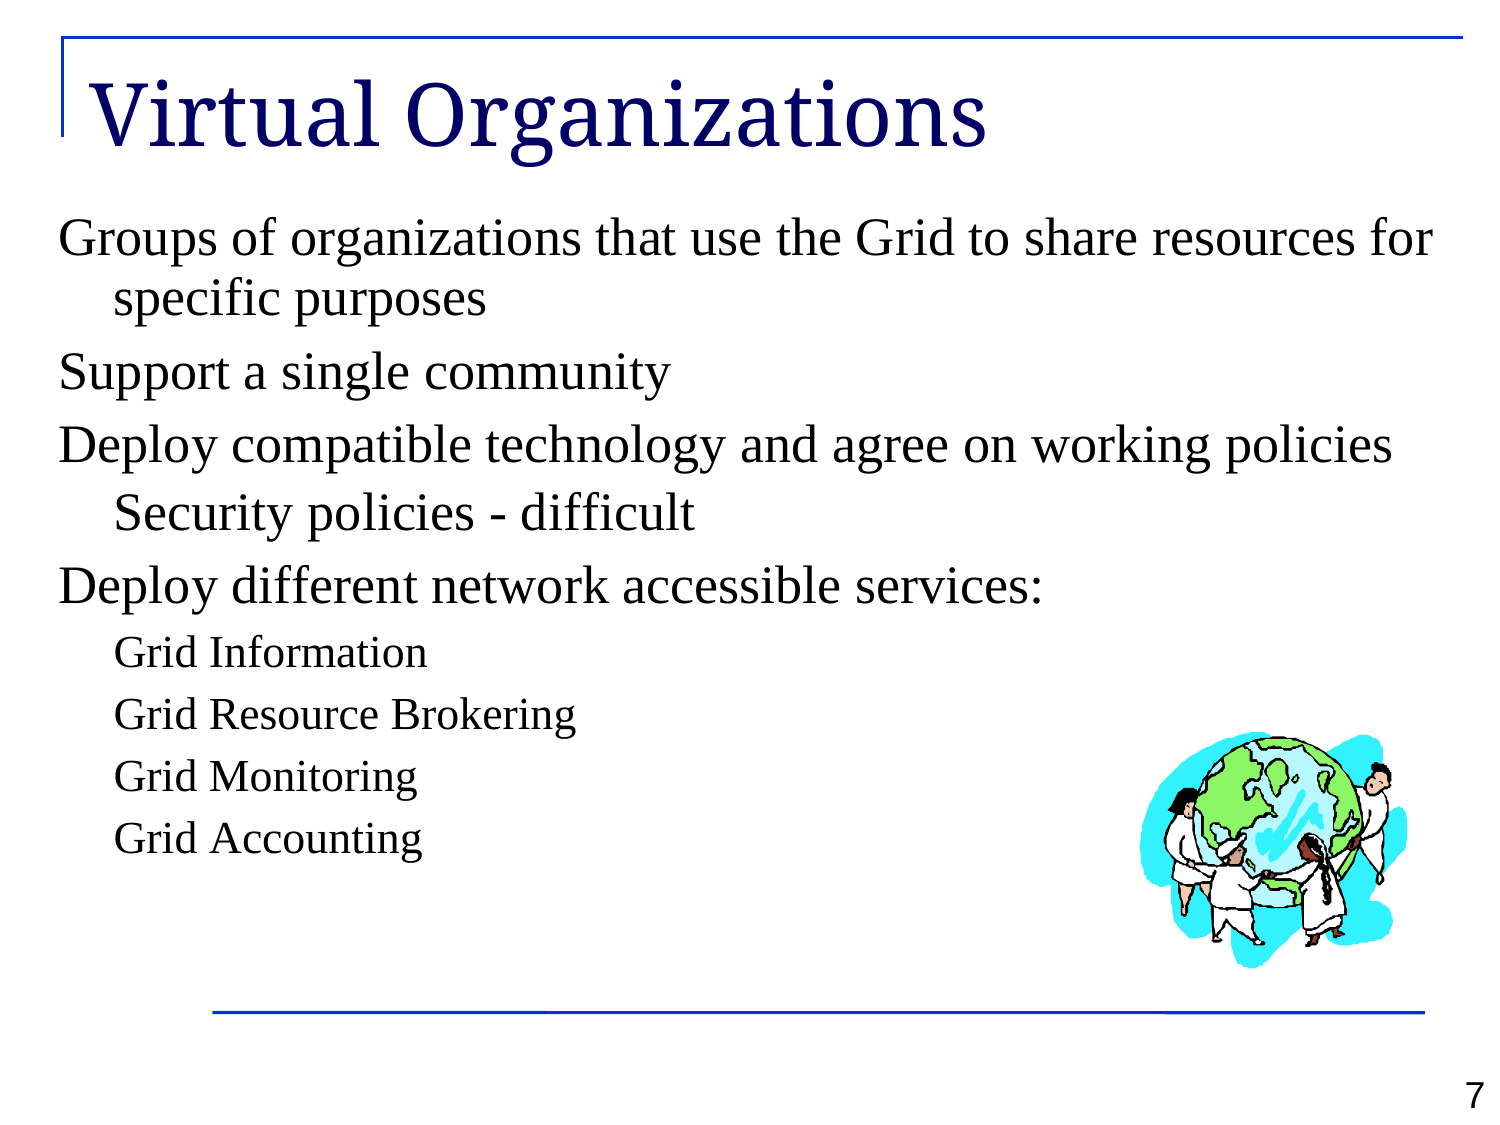

# Virtual Organizations
Groups of organizations that use the Grid to share resources for specific purposes
Support a single community
Deploy compatible technology and agree on working policies
Security policies - difficult
Deploy different network accessible services:
Grid Information
Grid Resource Brokering
Grid Monitoring
Grid Accounting